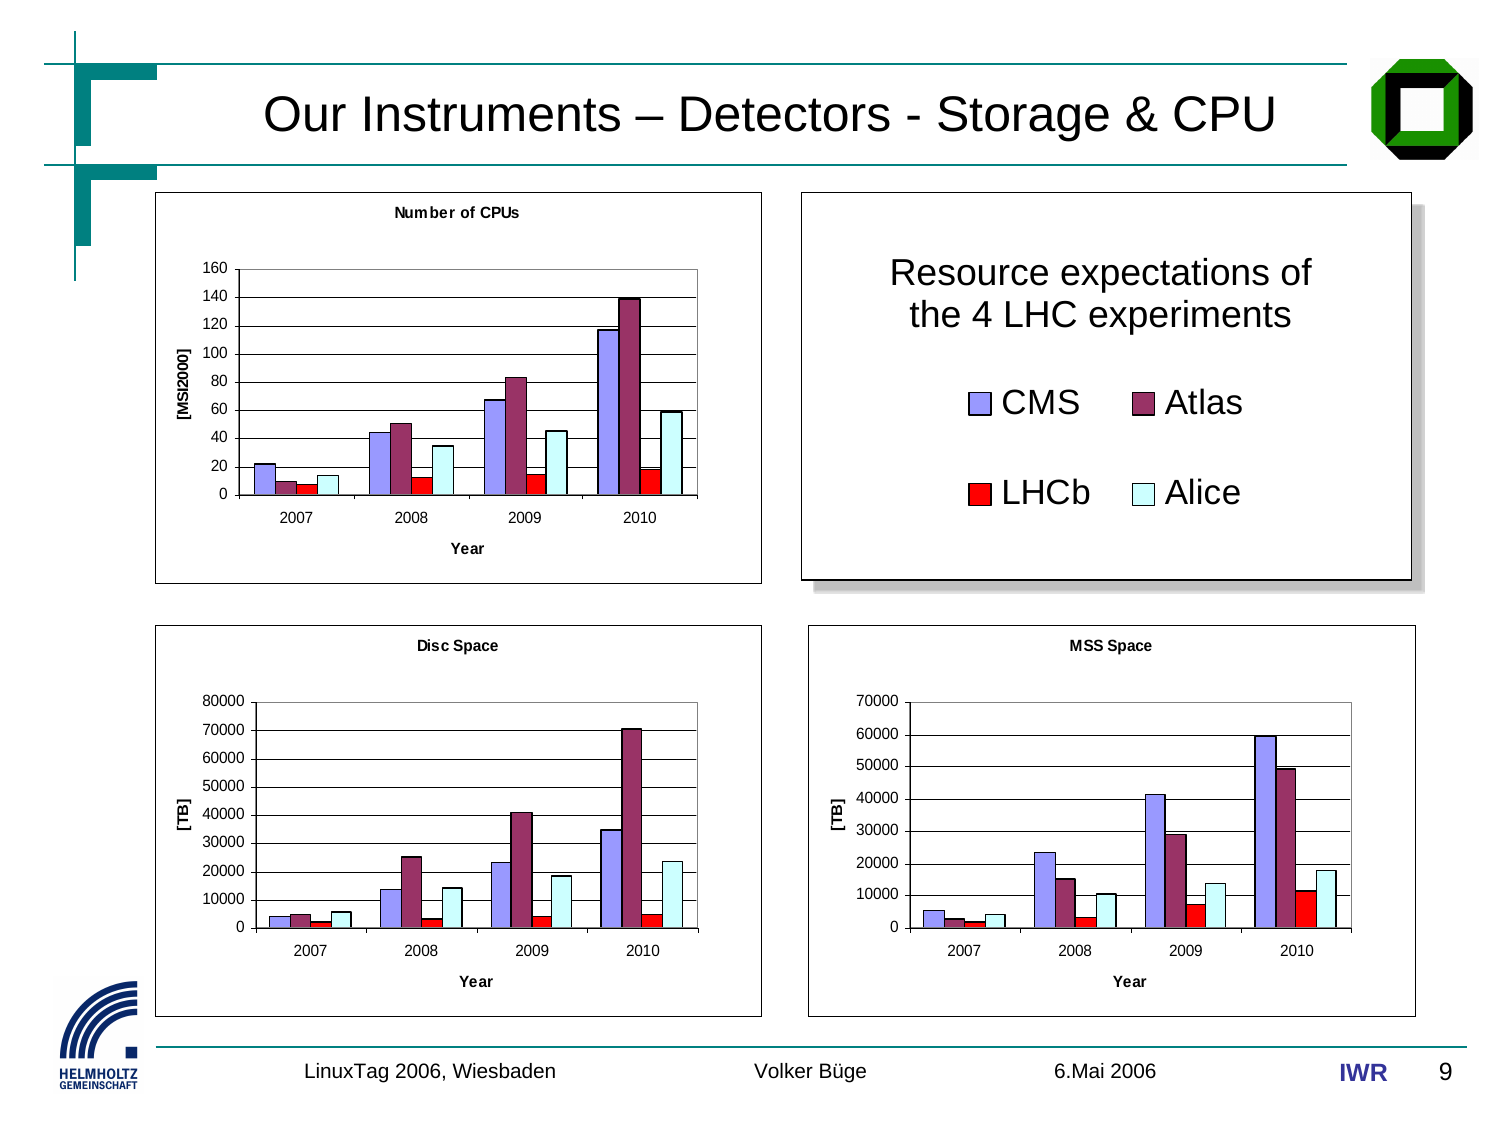

# Our Instruments – Detectors - Storage & CPU
Resource expectations of the 4 LHC experiments
9